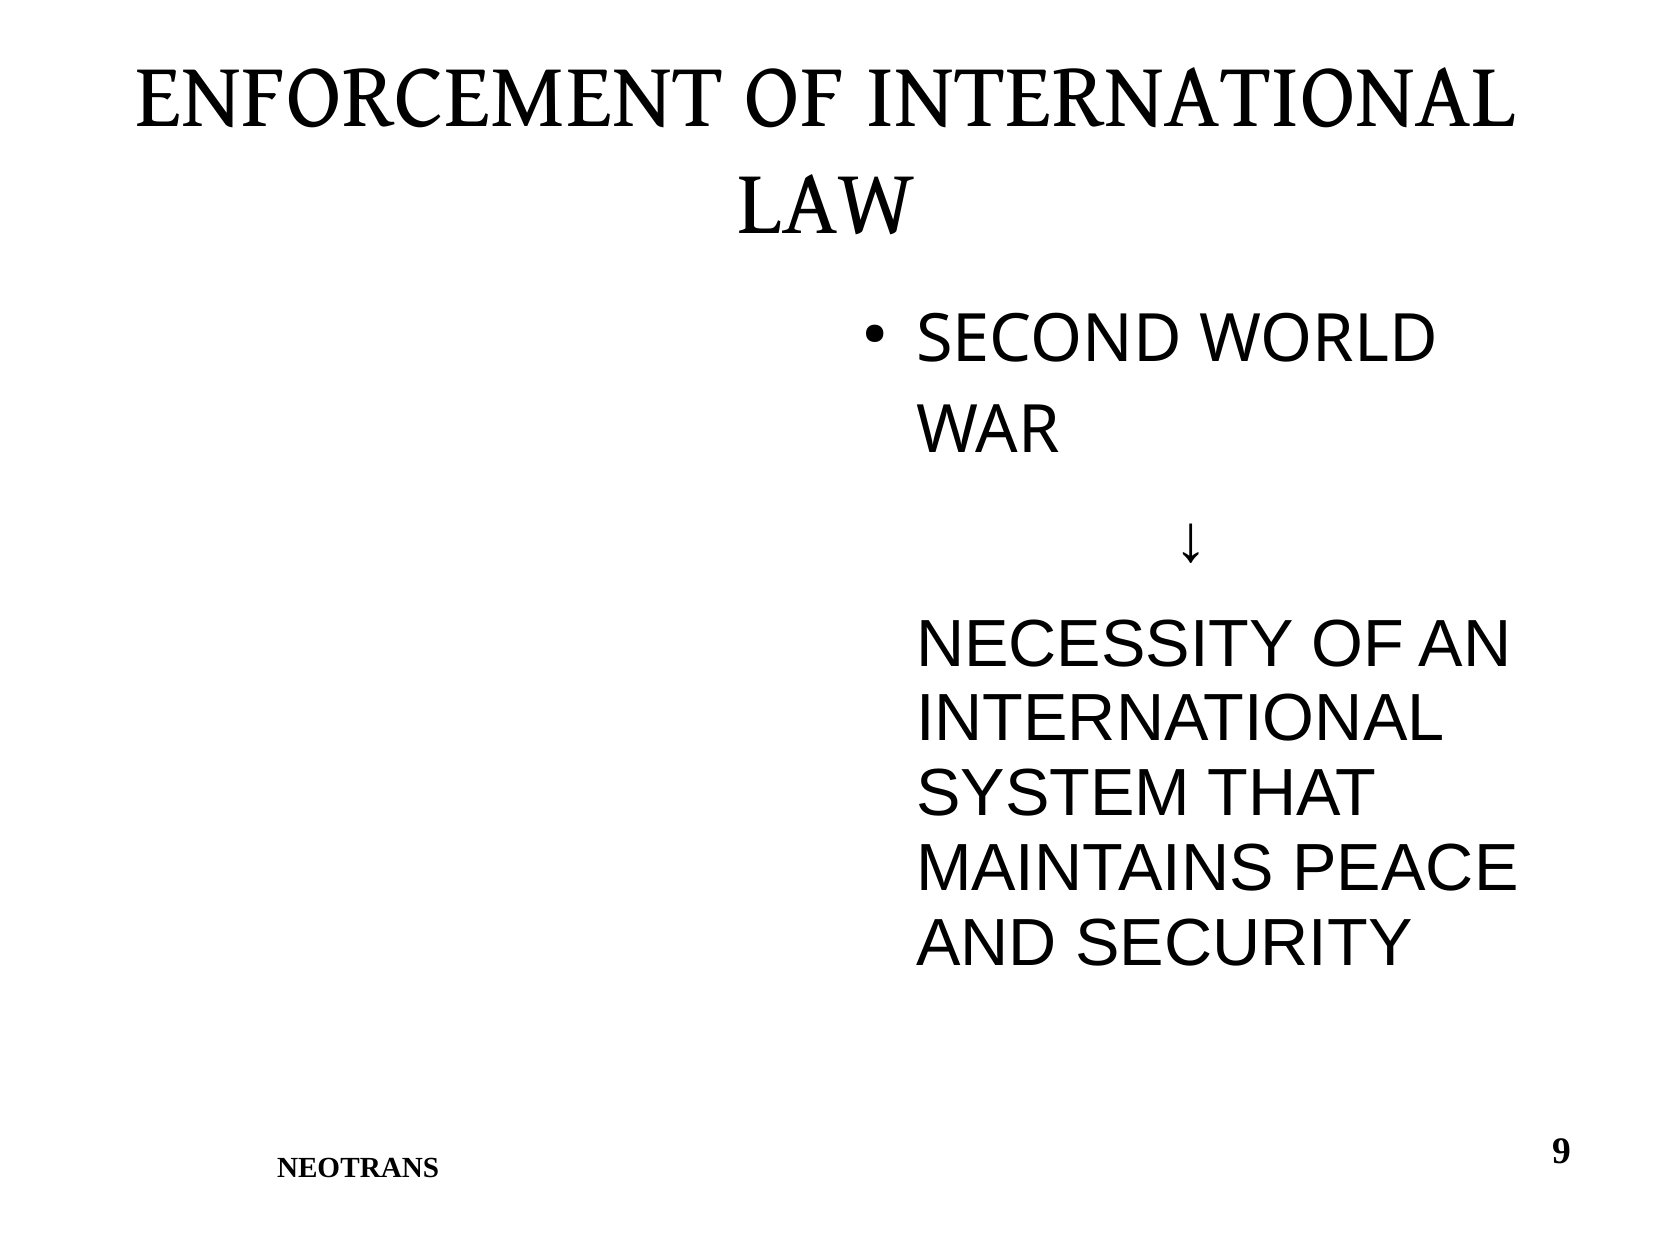

# ENFORCEMENT OF INTERNATIONAL LAW
SECOND WORLD WAR
 ↓
NECESSITY OF AN INTERNATIONAL SYSTEM THAT MAINTAINS PEACE AND SECURITY
9
NEOTRANS